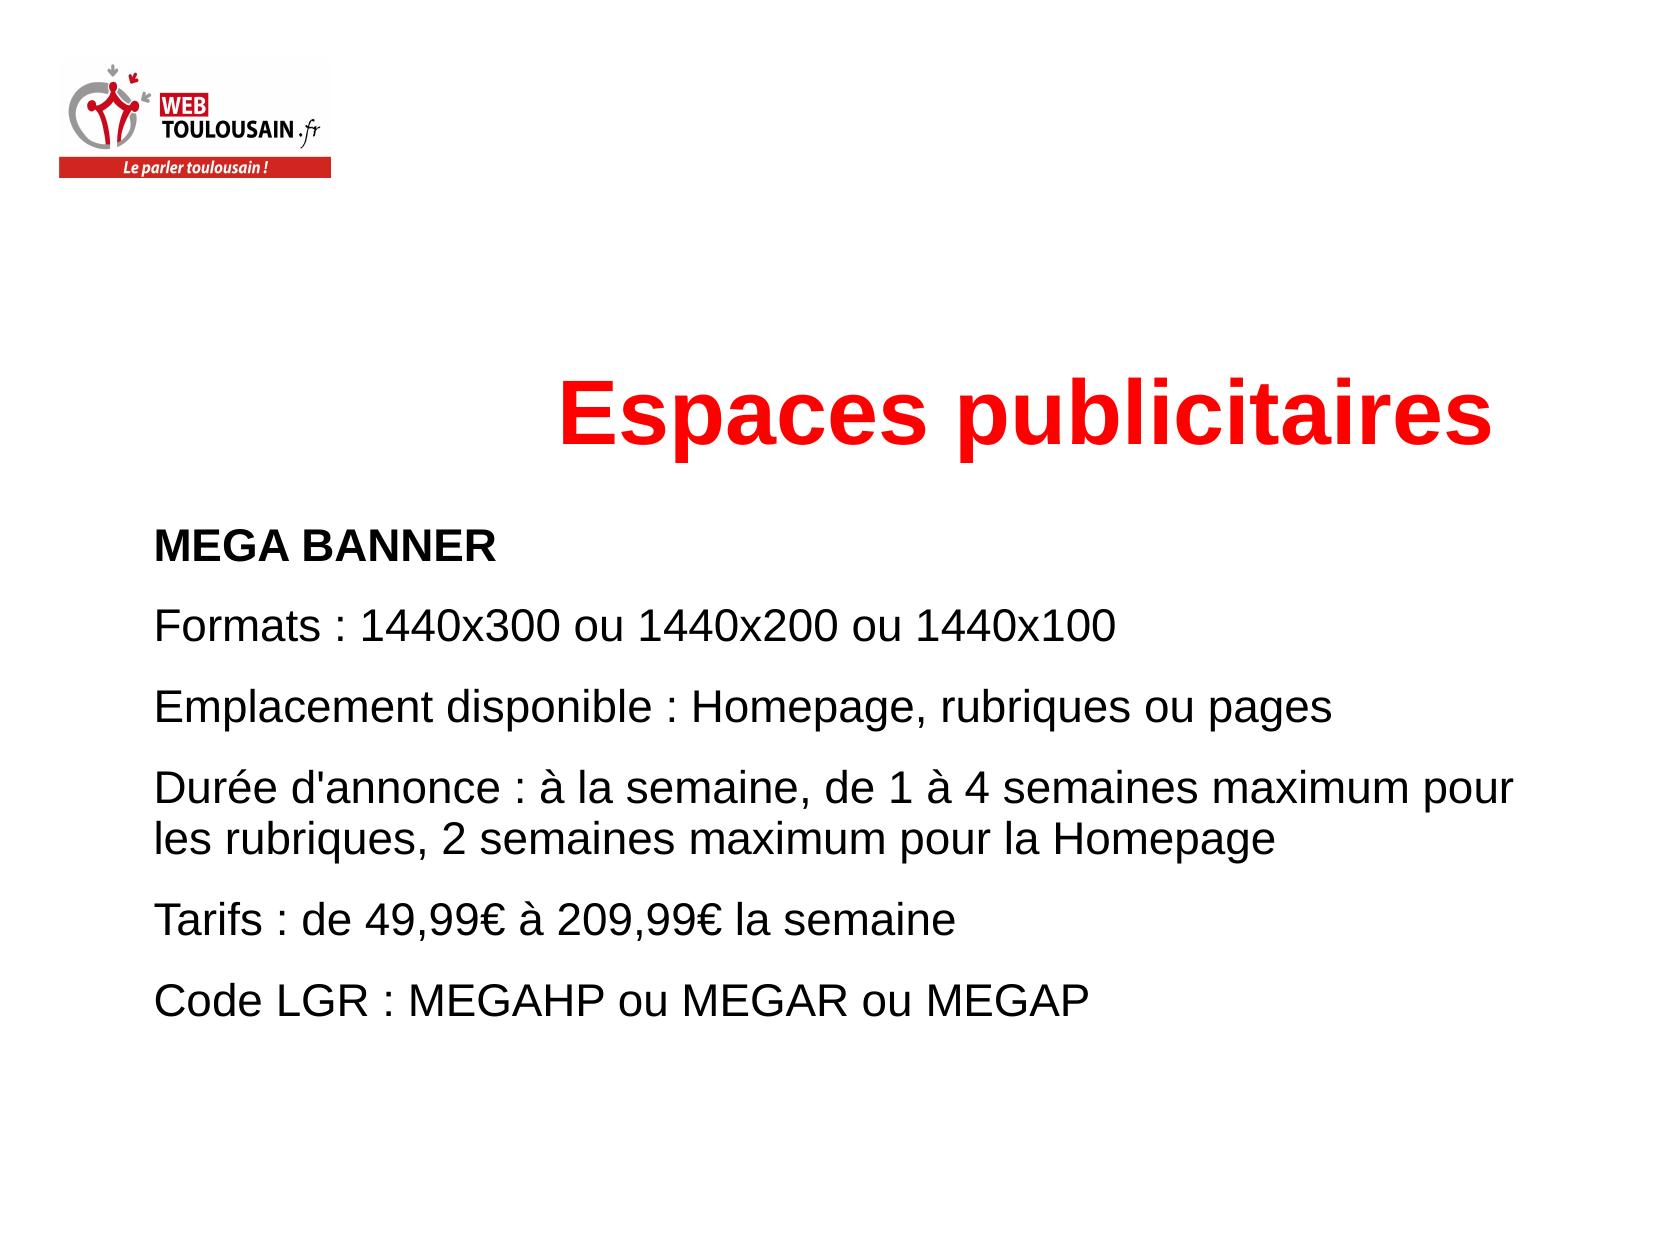

# Espaces publicitaires
MEGA BANNER
Formats : 1440x300 ou 1440x200 ou 1440x100
Emplacement disponible : Homepage, rubriques ou pages
Durée d'annonce : à la semaine, de 1 à 4 semaines maximum pour les rubriques, 2 semaines maximum pour la Homepage
Tarifs : de 49,99€ à 209,99€ la semaine
Code LGR : MEGAHP ou MEGAR ou MEGAP